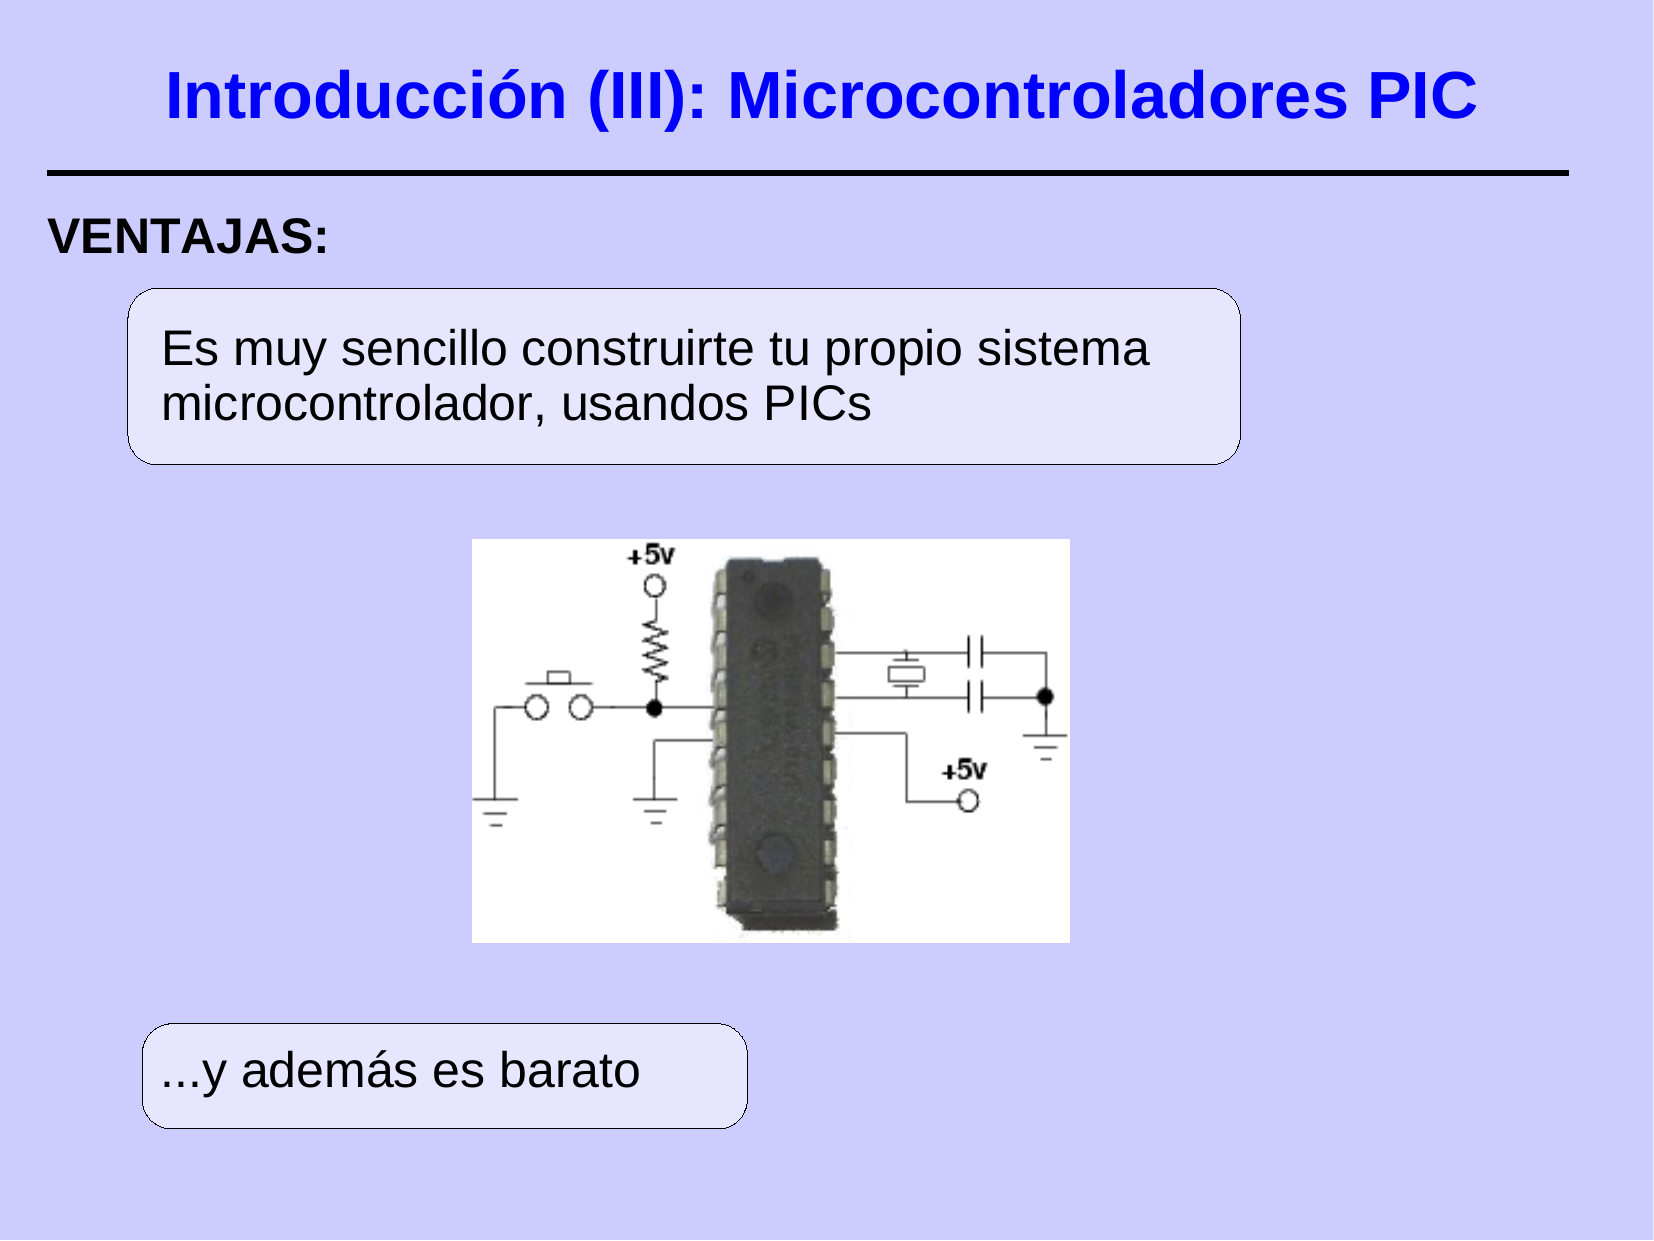

# Introducción (III): Microcontroladores PIC
 VENTAJAS:
Es muy sencillo construirte tu propio sistema microcontrolador, usandos PICs
...y además es barato